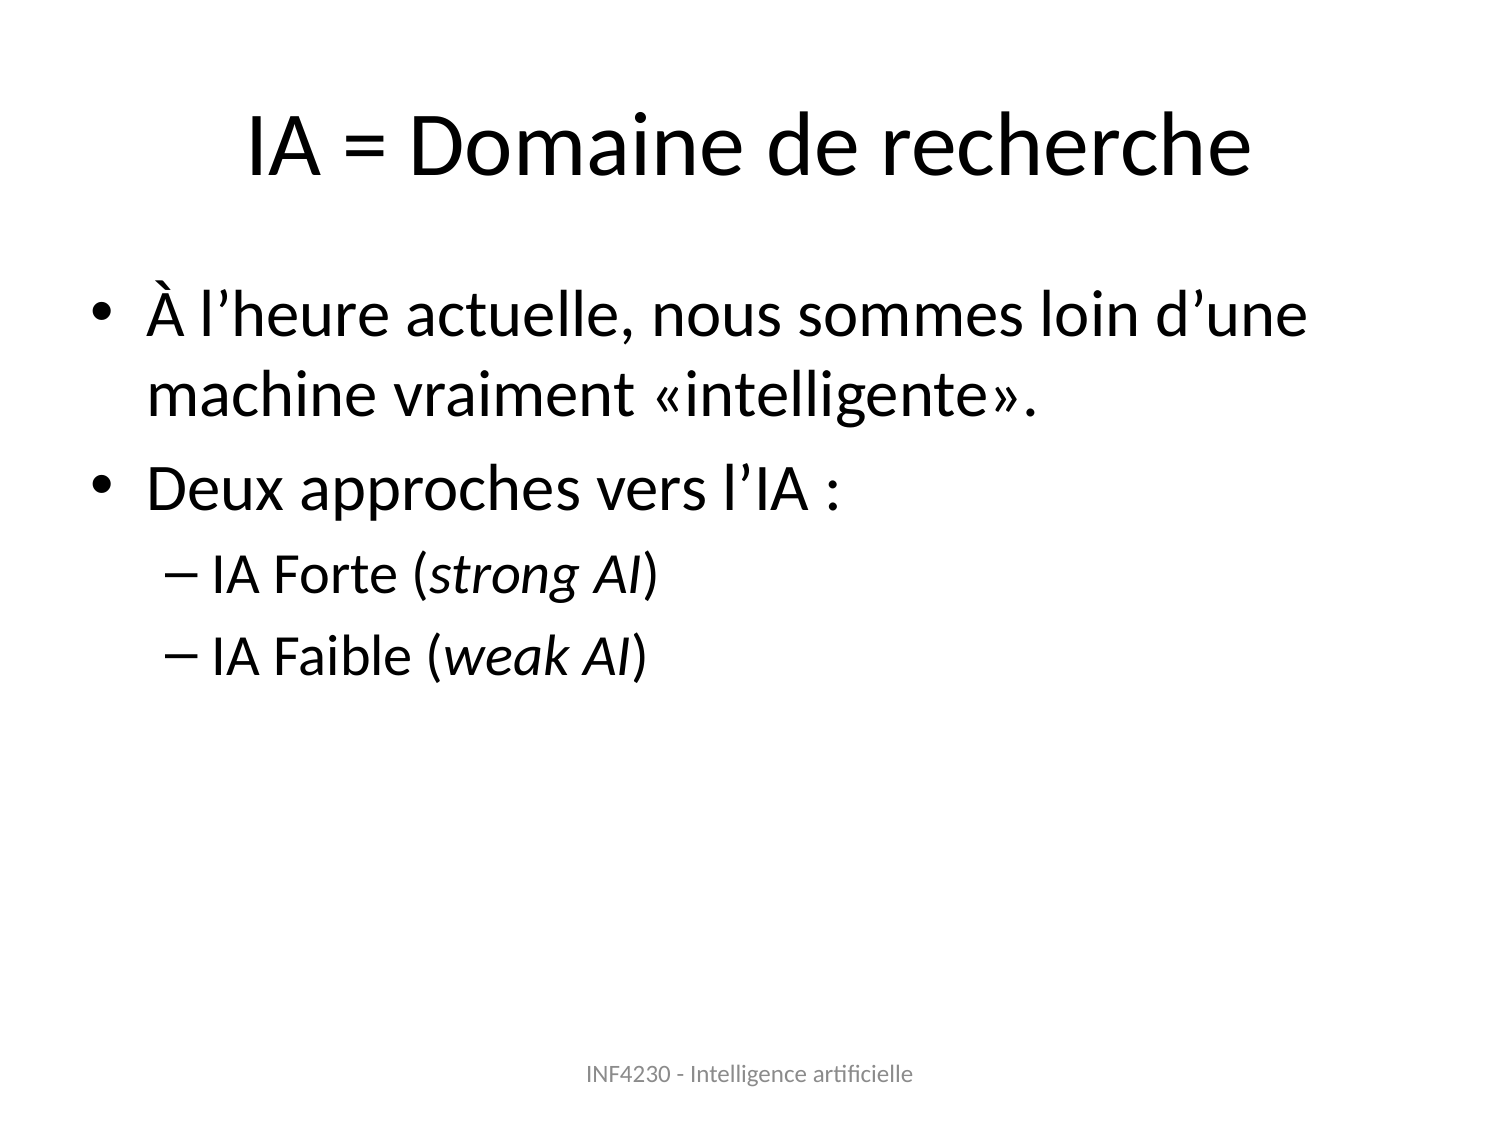

# IA = Domaine de recherche
À l’heure actuelle, nous sommes loin d’une machine vraiment «intelligente».
Deux approches vers l’IA :
IA Forte (strong AI)
IA Faible (weak AI)
INF4230 - Intelligence artificielle